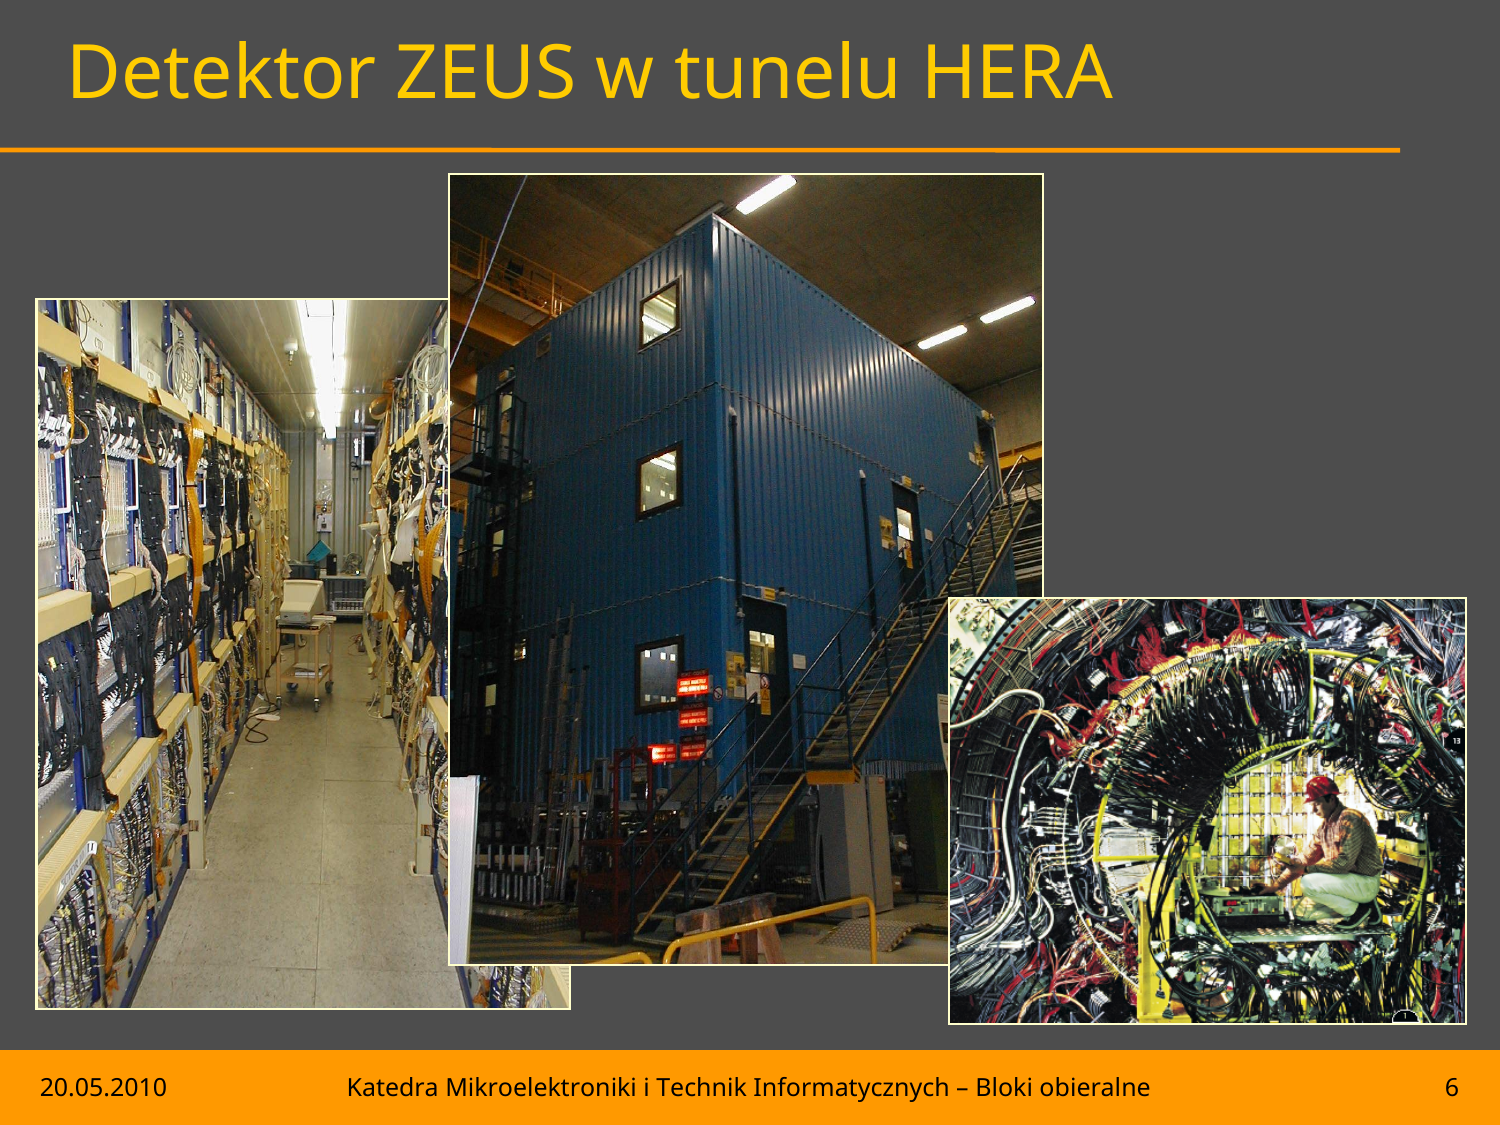

# Detektor ZEUS w tunelu HERA
20.05.2010
Katedra Mikroelektroniki i Technik Informatycznych – Bloki obieralne
6